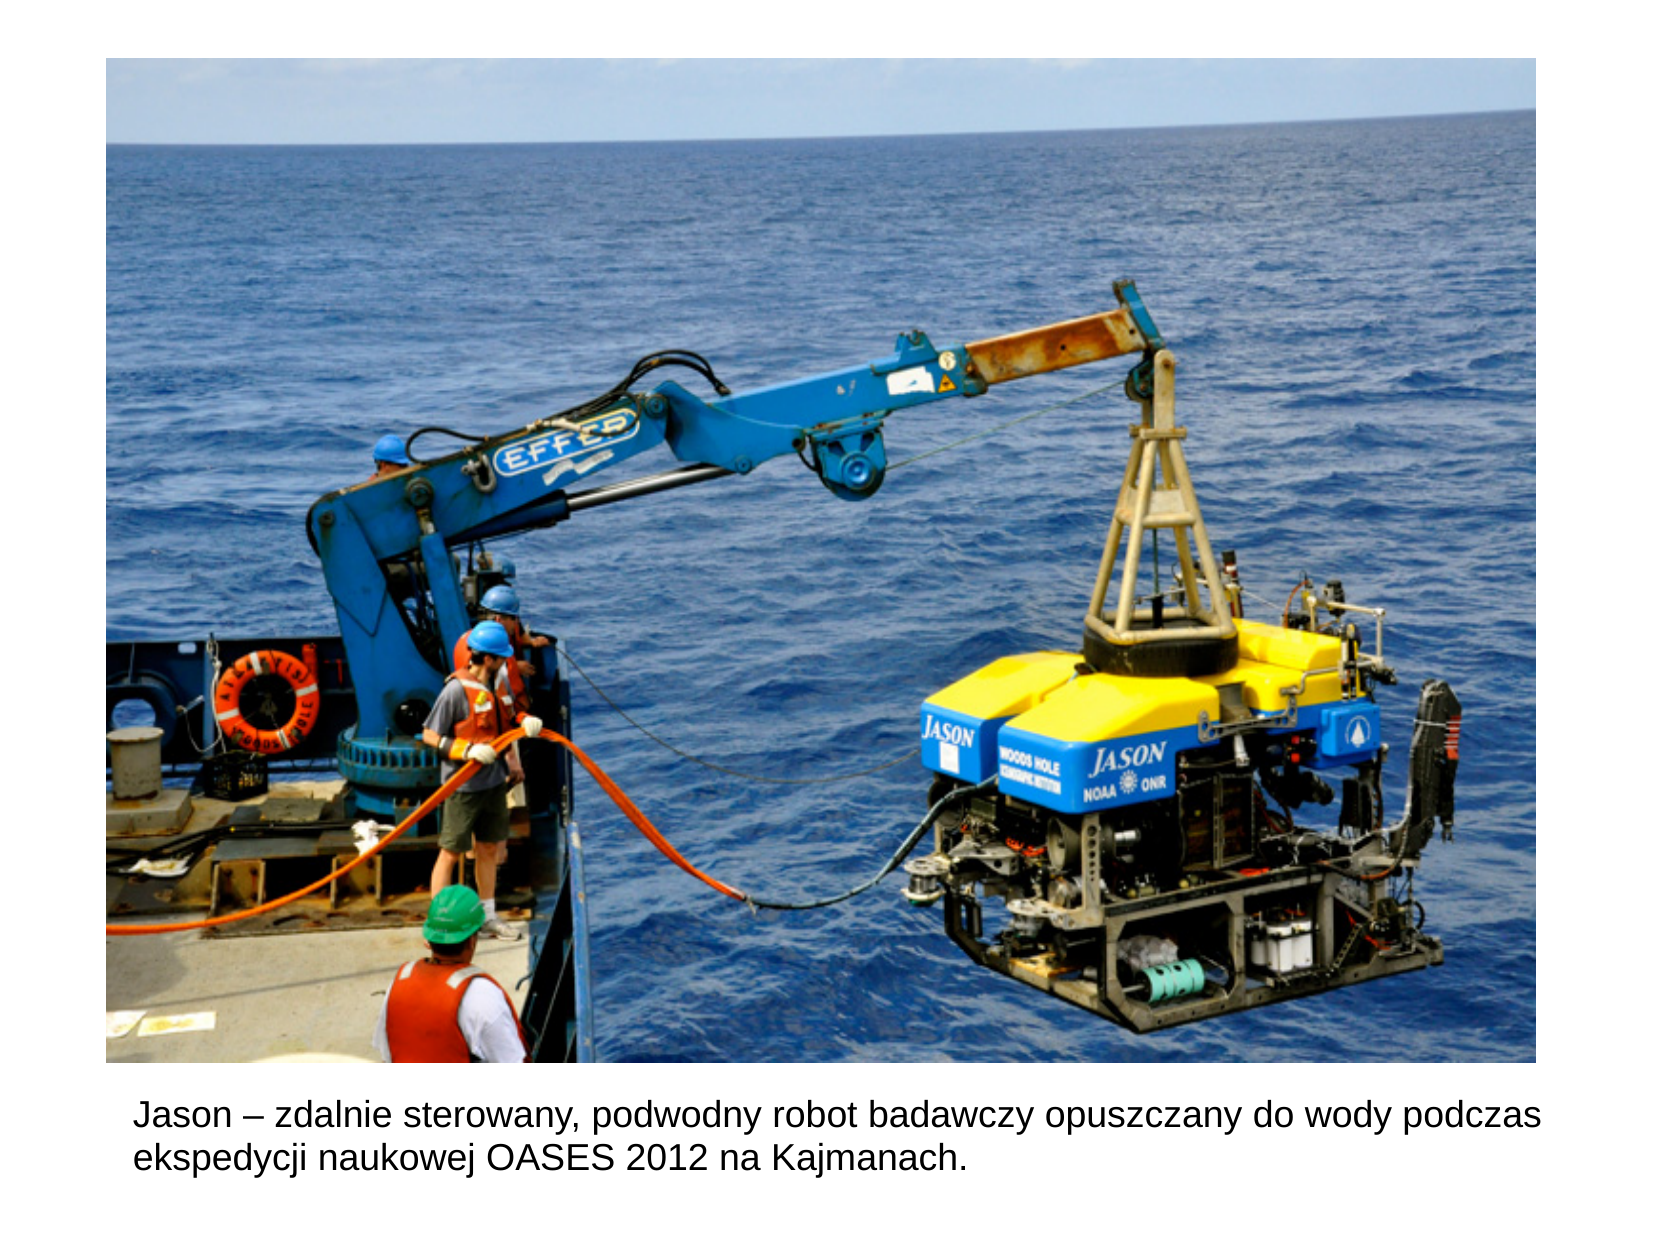

Jason – zdalnie sterowany, podwodny robot badawczy opuszczany do wody podczas ekspedycji naukowej OASES 2012 na Kajmanach.